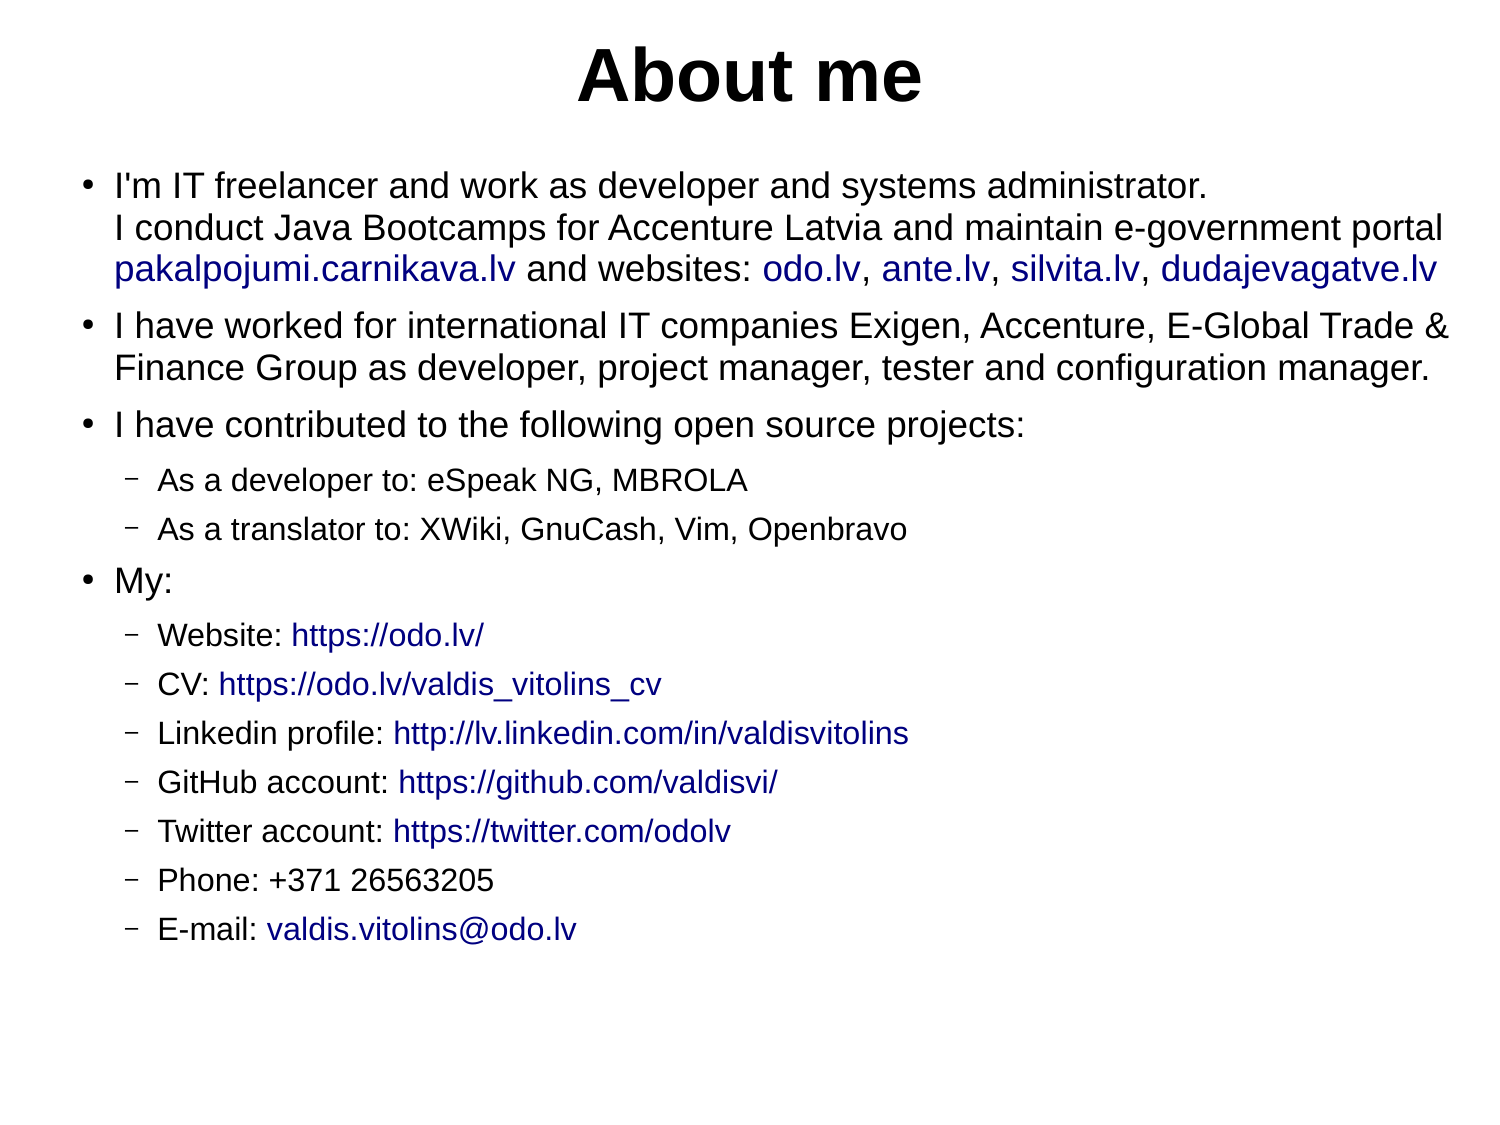

# About me
I'm IT freelancer and work as developer and systems administrator.
I conduct Java Bootcamps for Accenture Latvia and maintain e-government portal pakalpojumi.carnikava.lv and websites: odo.lv, ante.lv, silvita.lv, dudajevagatve.lv
I have worked for international IT companies Exigen, Accenture, E-Global Trade & Finance Group as developer, project manager, tester and configuration manager.
I have contributed to the following open source projects:
As a developer to: eSpeak NG, MBROLA
As a translator to: XWiki, GnuCash, Vim, Openbravo
My:
Website: https://odo.lv/
CV: https://odo.lv/valdis_vitolins_cv
Linkedin profile: http://lv.linkedin.com/in/valdisvitolins
GitHub account: https://github.com/valdisvi/
Twitter account: https://twitter.com/odolv
Phone: +371 26563205
E-mail: valdis.vitolins@odo.lv